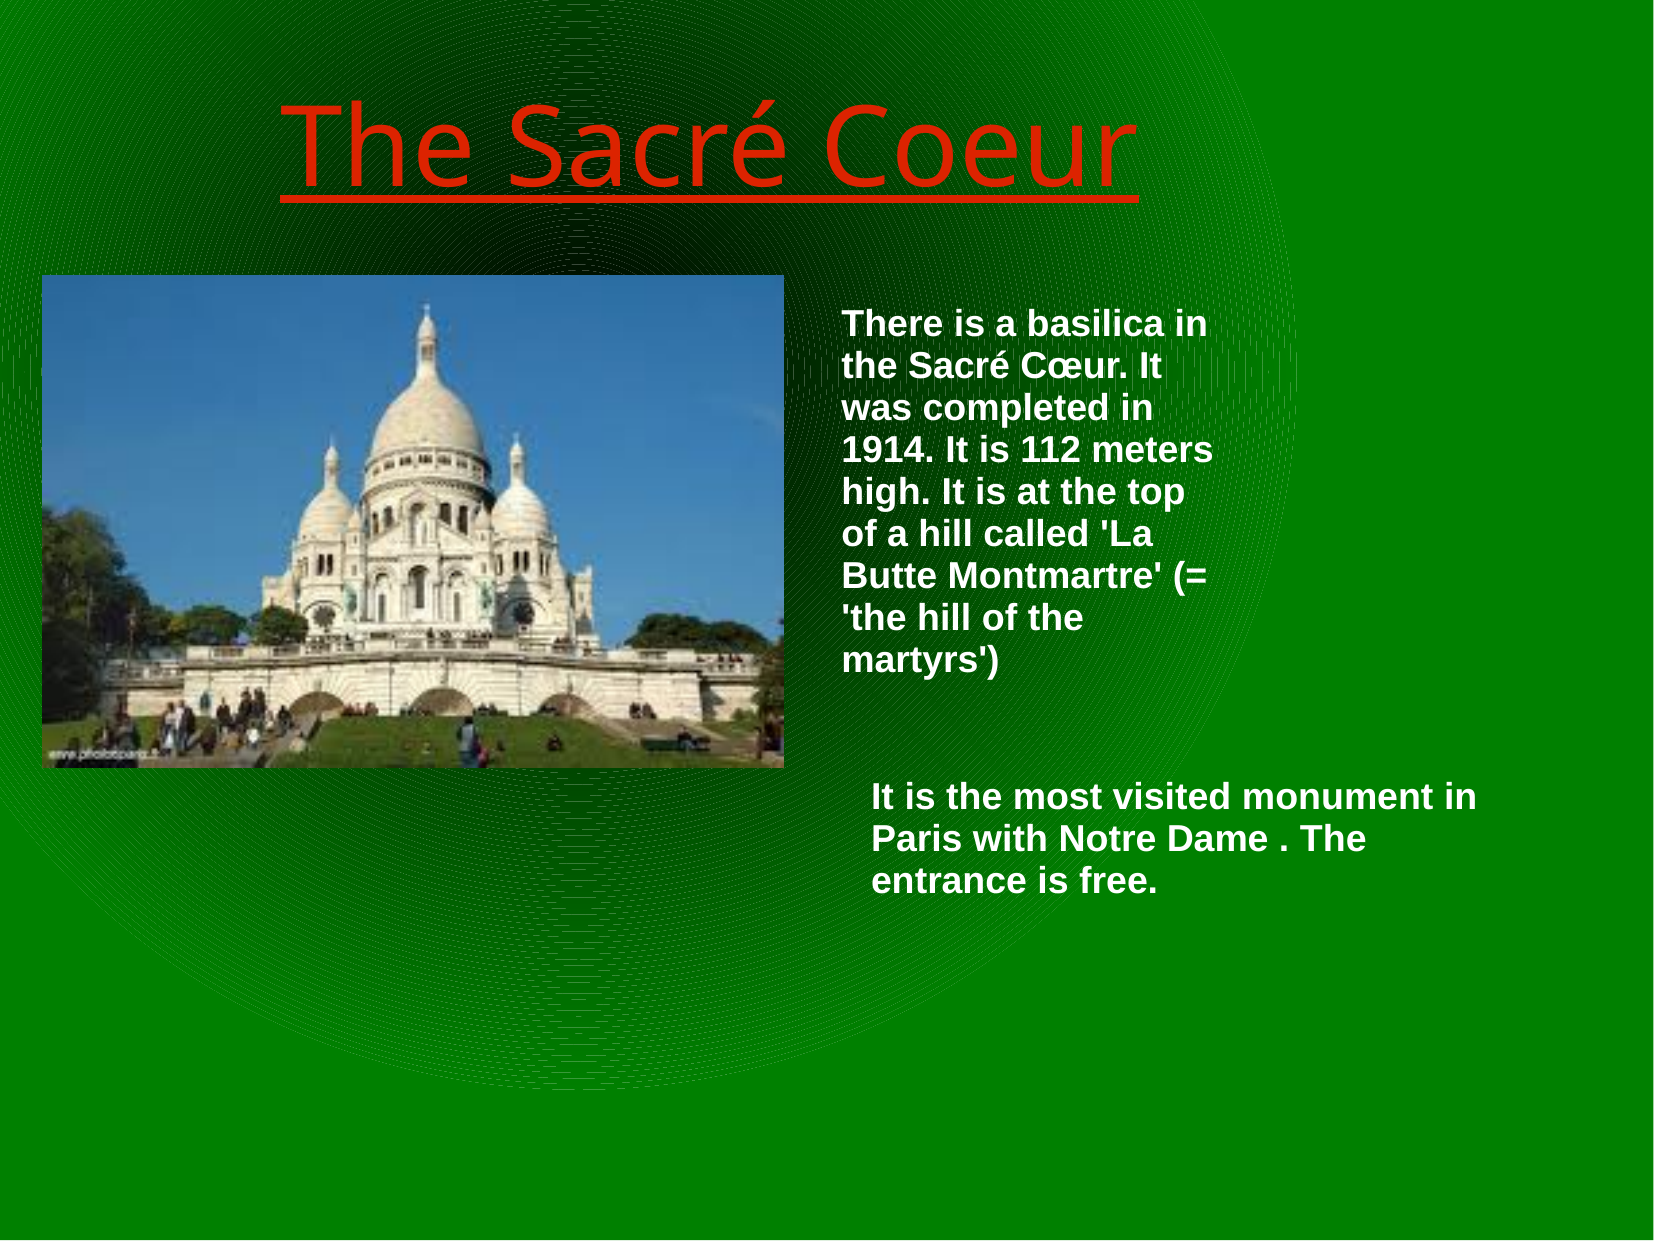

The Sacré Coeur
There is a basilica in the Sacré Cœur. It was completed in 1914. It is 112 meters high. It is at the top of a hill called 'La Butte Montmartre' (= 'the hill of the martyrs')
It is the most visited monument in Paris with Notre Dame . The entrance is free.